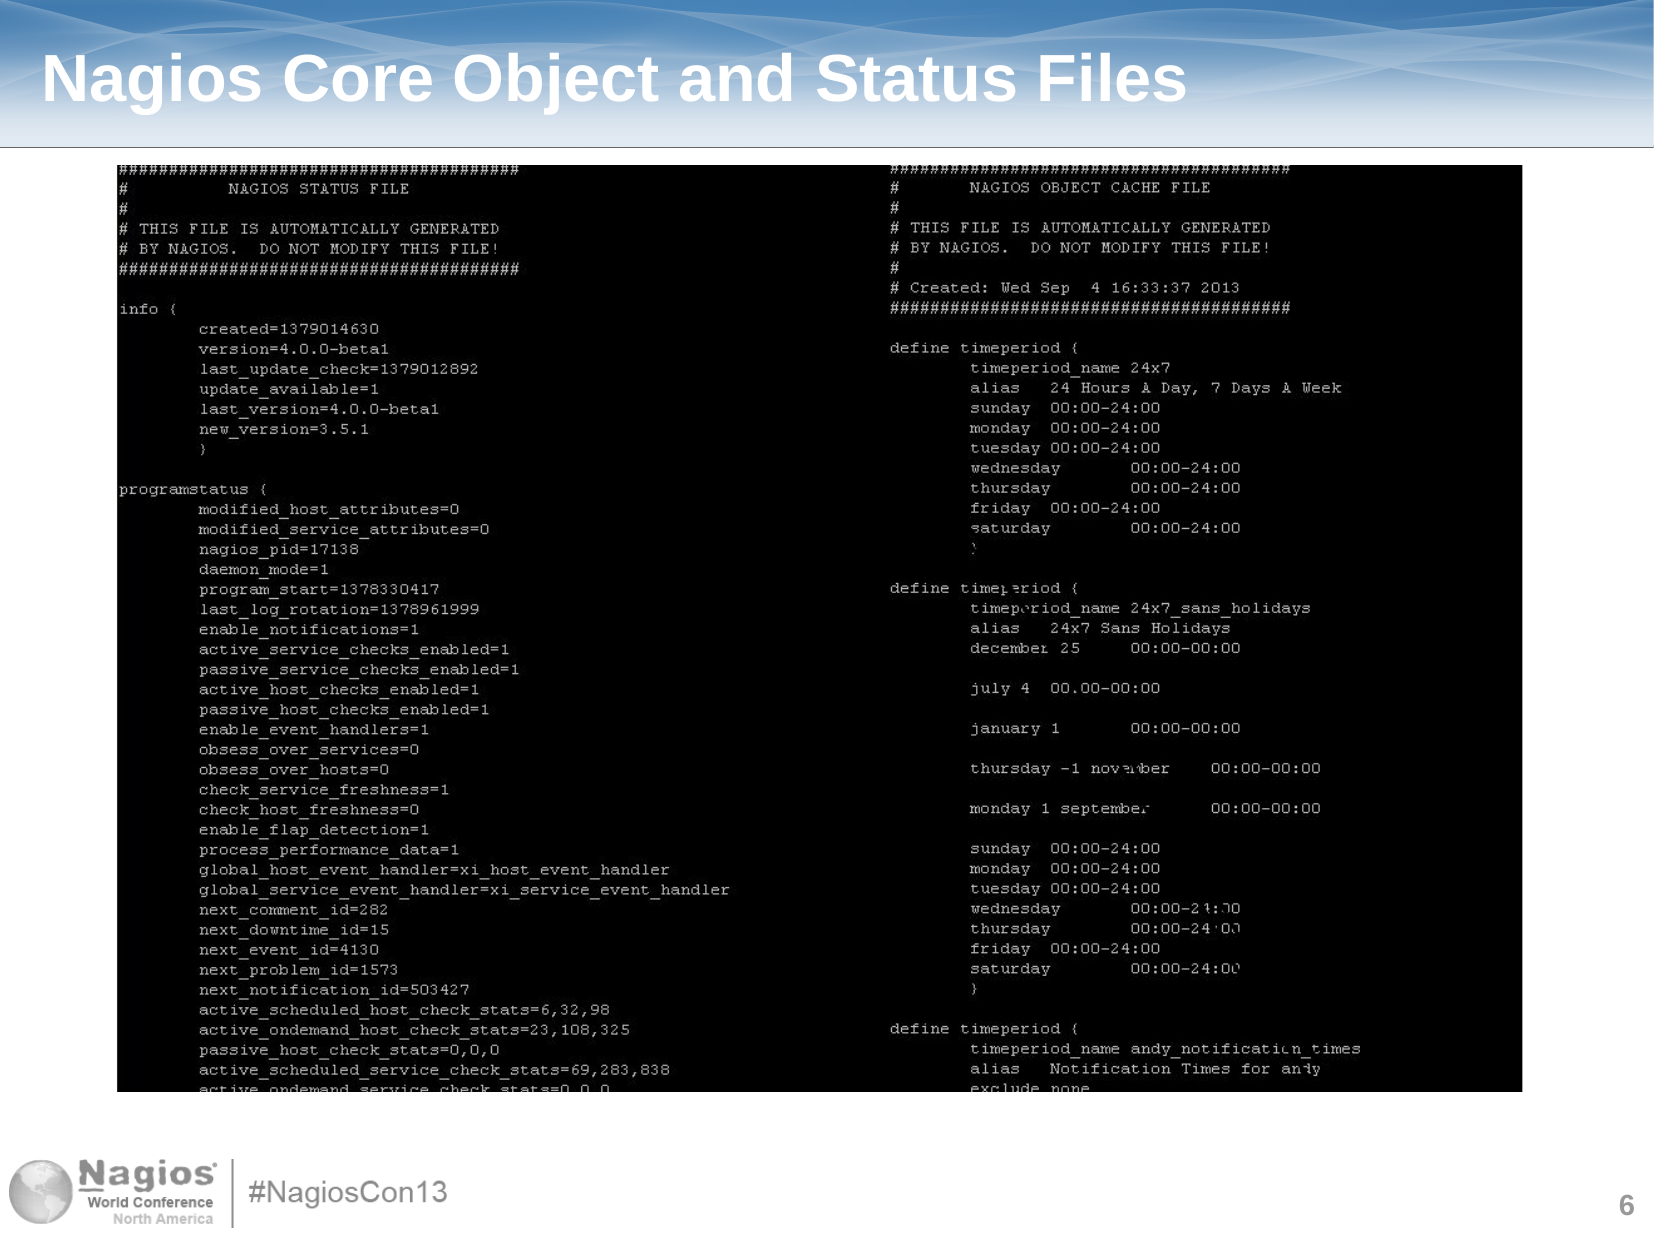

# Nagios Core Object and Status Files
6